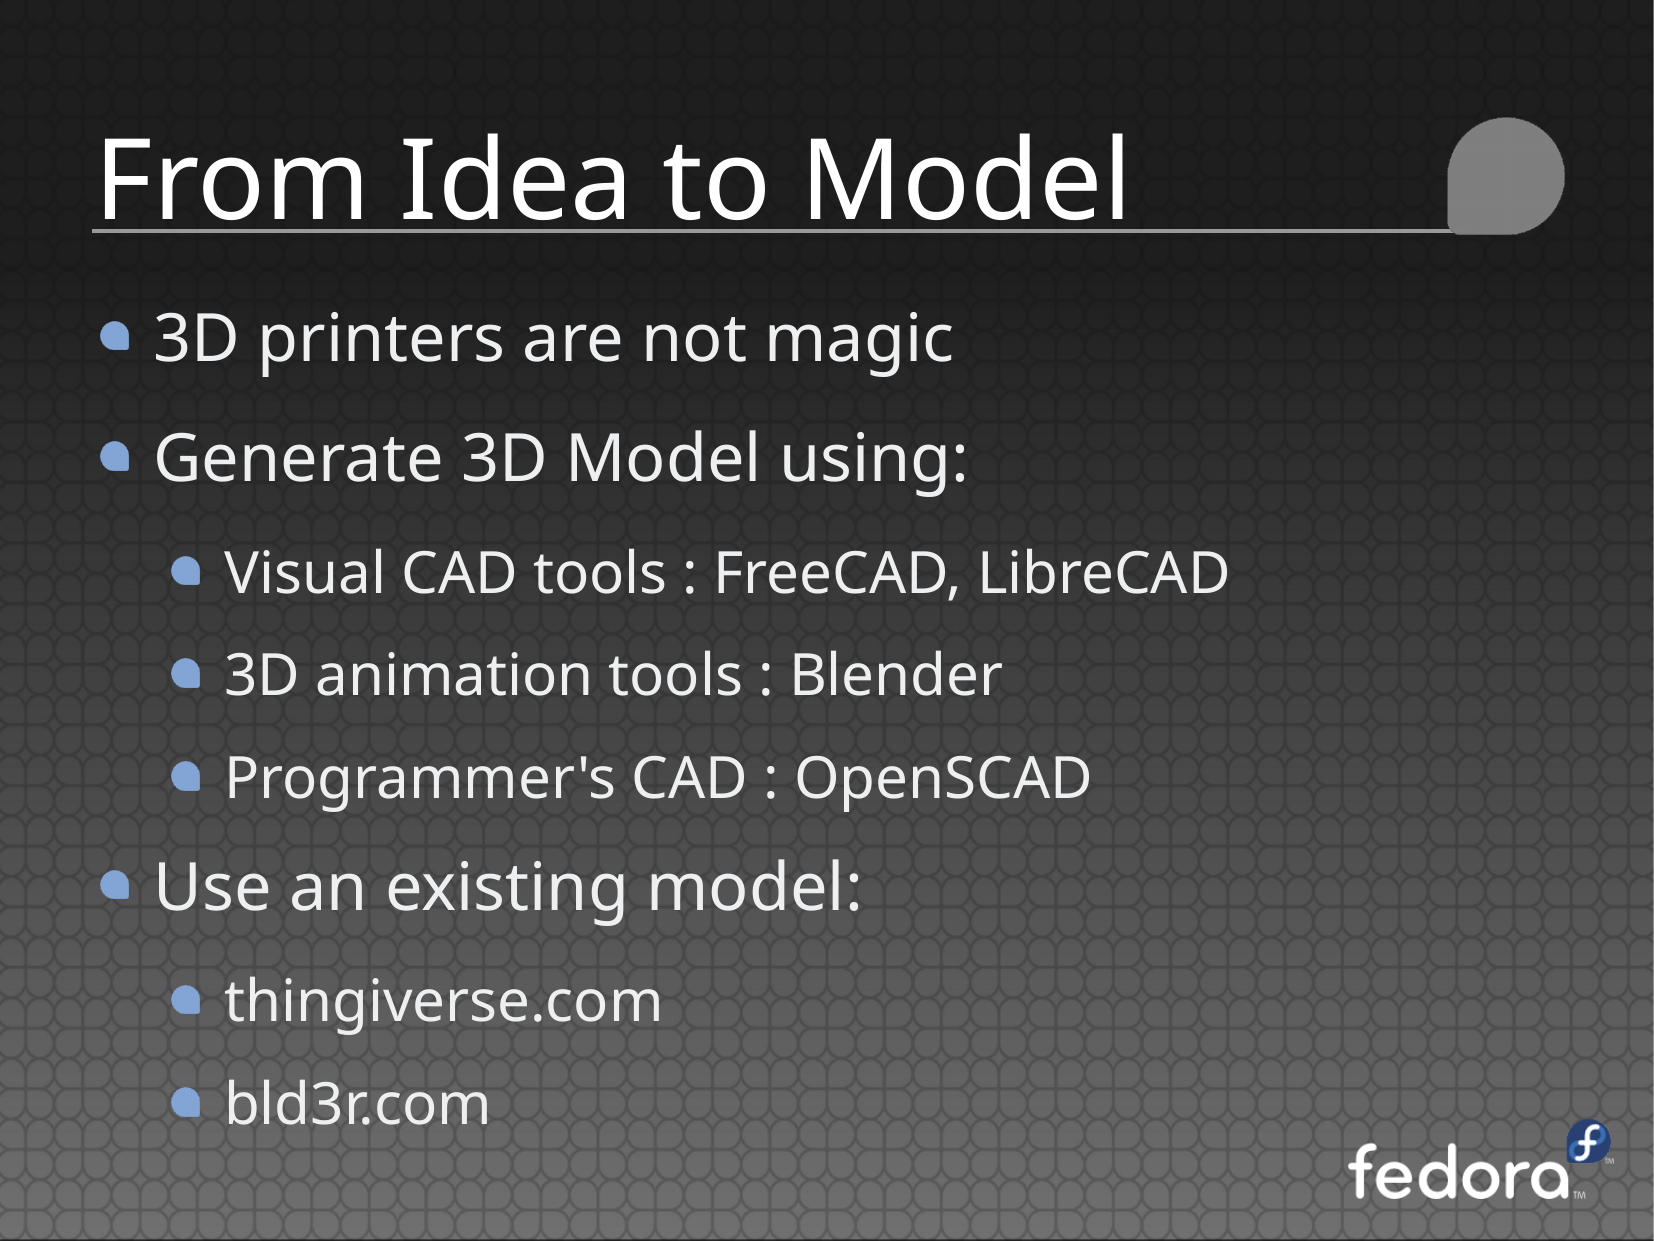

From Idea to Model
# 3D printers are not magic
Generate 3D Model using:
Visual CAD tools : FreeCAD, LibreCAD
3D animation tools : Blender
Programmer's CAD : OpenSCAD
Use an existing model:
thingiverse.com
bld3r.com